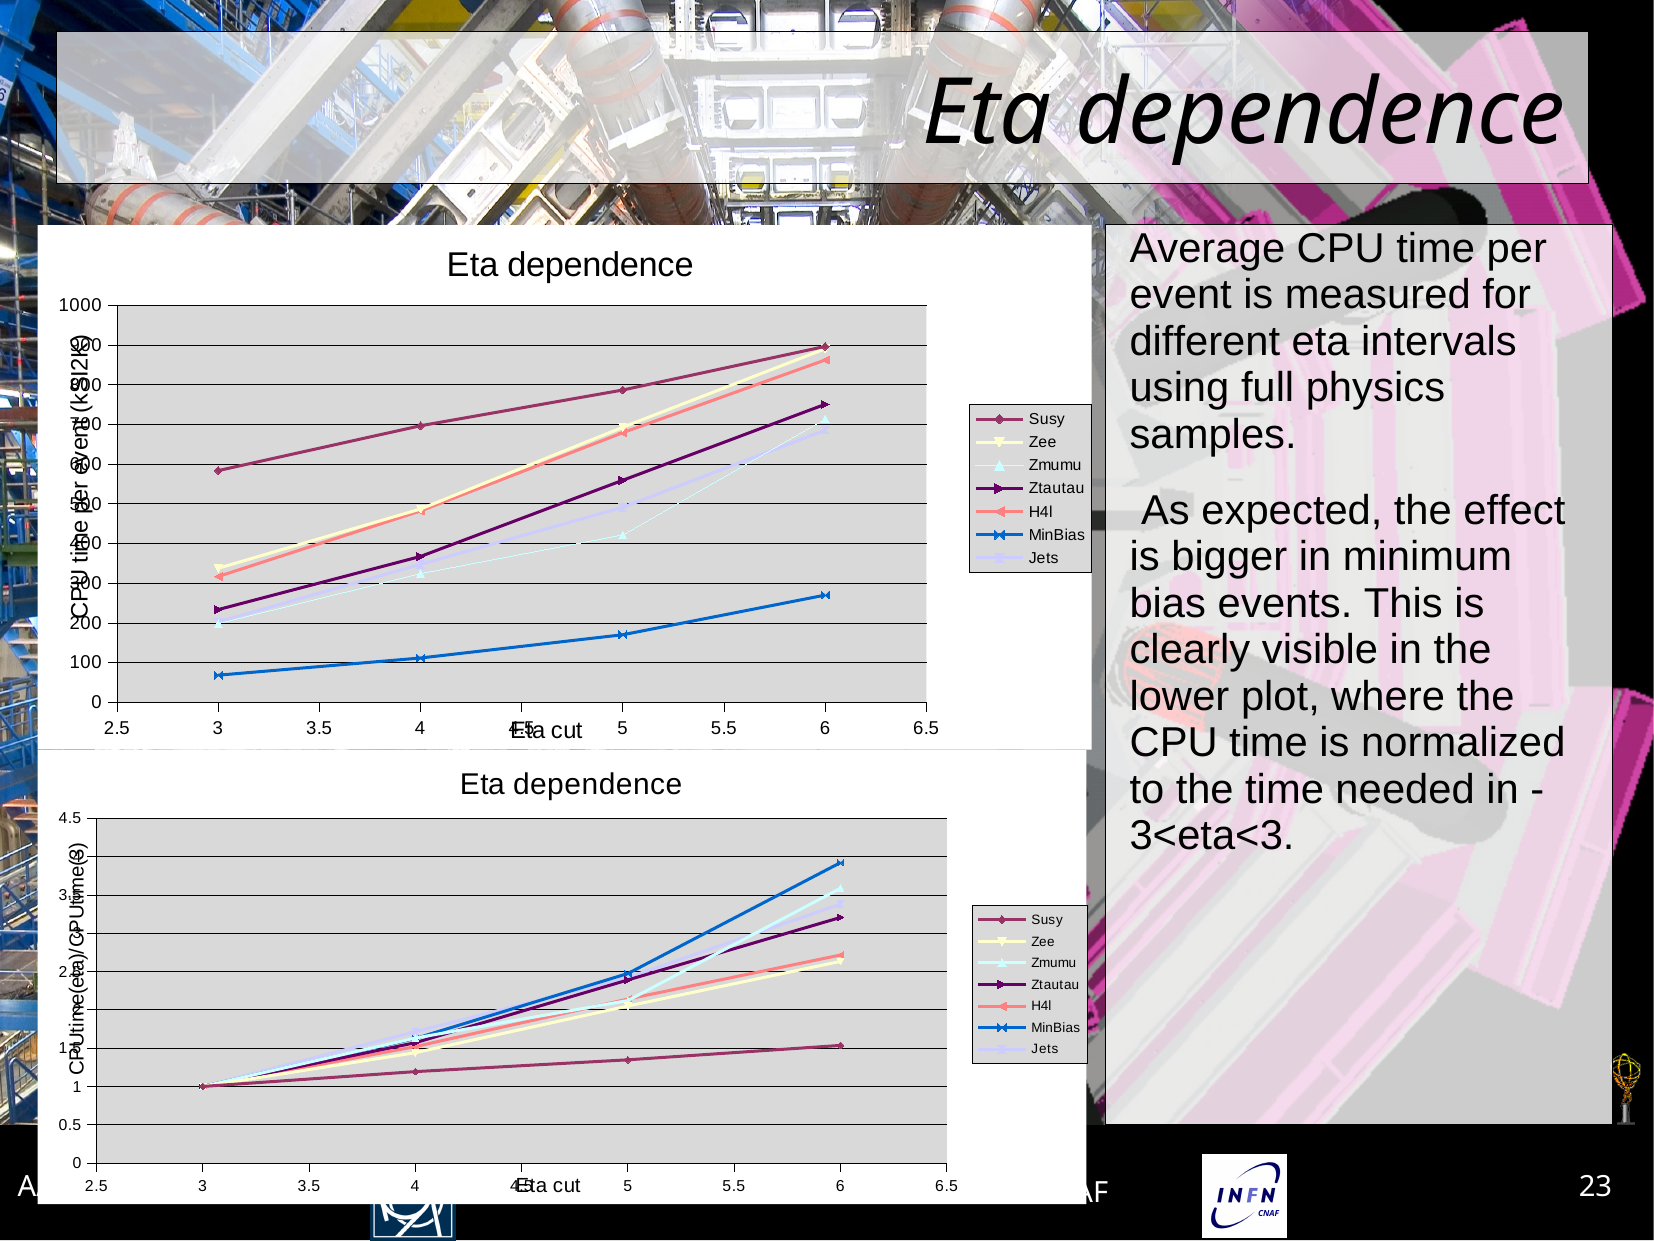

# Eta dependence
Average CPU time per event is measured for different eta intervals using full physics samples.
 As expected, the effect is bigger in minimum bias events. This is clearly visible in the lower plot, where the CPU time is normalized to the time needed in -3<eta<3.
### Chart: Eta dependence
| Category | Susy | Zee | Zmumu | Ztautau | H4l | MinBias | Jets |
|---|---|---|---|---|---|---|---|
### Chart: Eta dependence
| Category | Susy | Zee | Zmumu | Ztautau | H4l | MinBias | Jets |
|---|---|---|---|---|---|---|---|AA Meeting, 20060712
23
Andrea Di Simone - CERN and INFN-CNAF